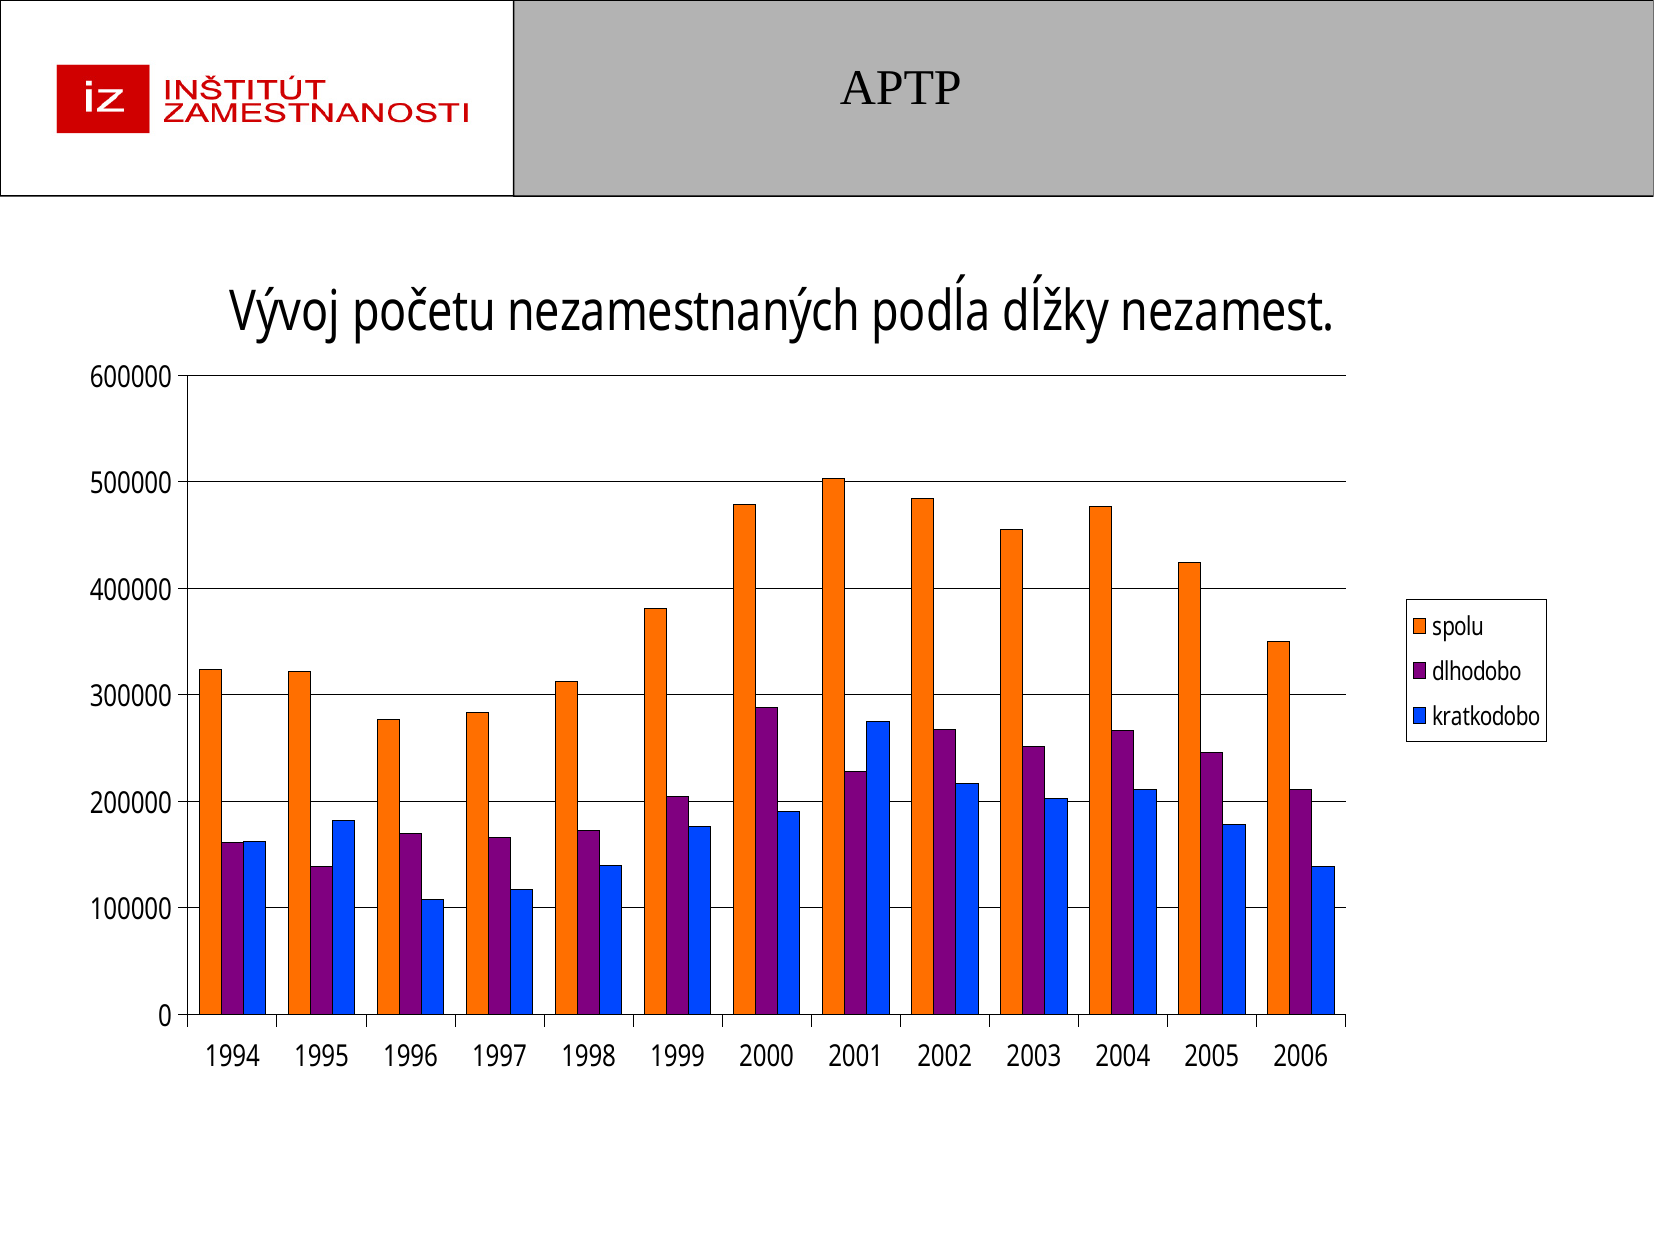

APTP
#
### Chart: Vývoj početu nezamestnaných podĺa dĺžky nezamest.
| Category | spolu | dlhodobo | kratkodobo |
|---|---|---|---|
| 1994 | 323955.0 | 161132.848487529 | 162822.151512471 |
| 1995 | 321491.0 | 139232.94720123 | 182258.05279877 |
| 1996 | 276989.0 | 169374.18731958 | 107614.81268042 |
| 1997 | 283435.0 | 165717.524462248 | 117717.475537752 |
| 1998 | 312827.0 | 172959.830329946 | 139867.169670054 |
| 1999 | 381190.0 | 204570.699117846 | 176619.300882154 |
| 2000 | 478416.0 | 287883.197744299 | 190532.802255701 |
| 2001 | 502679.0 | 227697.0 | 274982.0 |
| 2002 | 484120.0 | 267492.0 | 216628.0 |
| 2003 | 455180.0 | 251966.0 | 203214.0 |
| 2004 | 477041.0 | 266257.0 | 210784.0 |
| 2005 | 424035.0 | 245816.0 | 178219.0 |
| 2006 | 350024.0 | 211494.0 | 138530.0 |